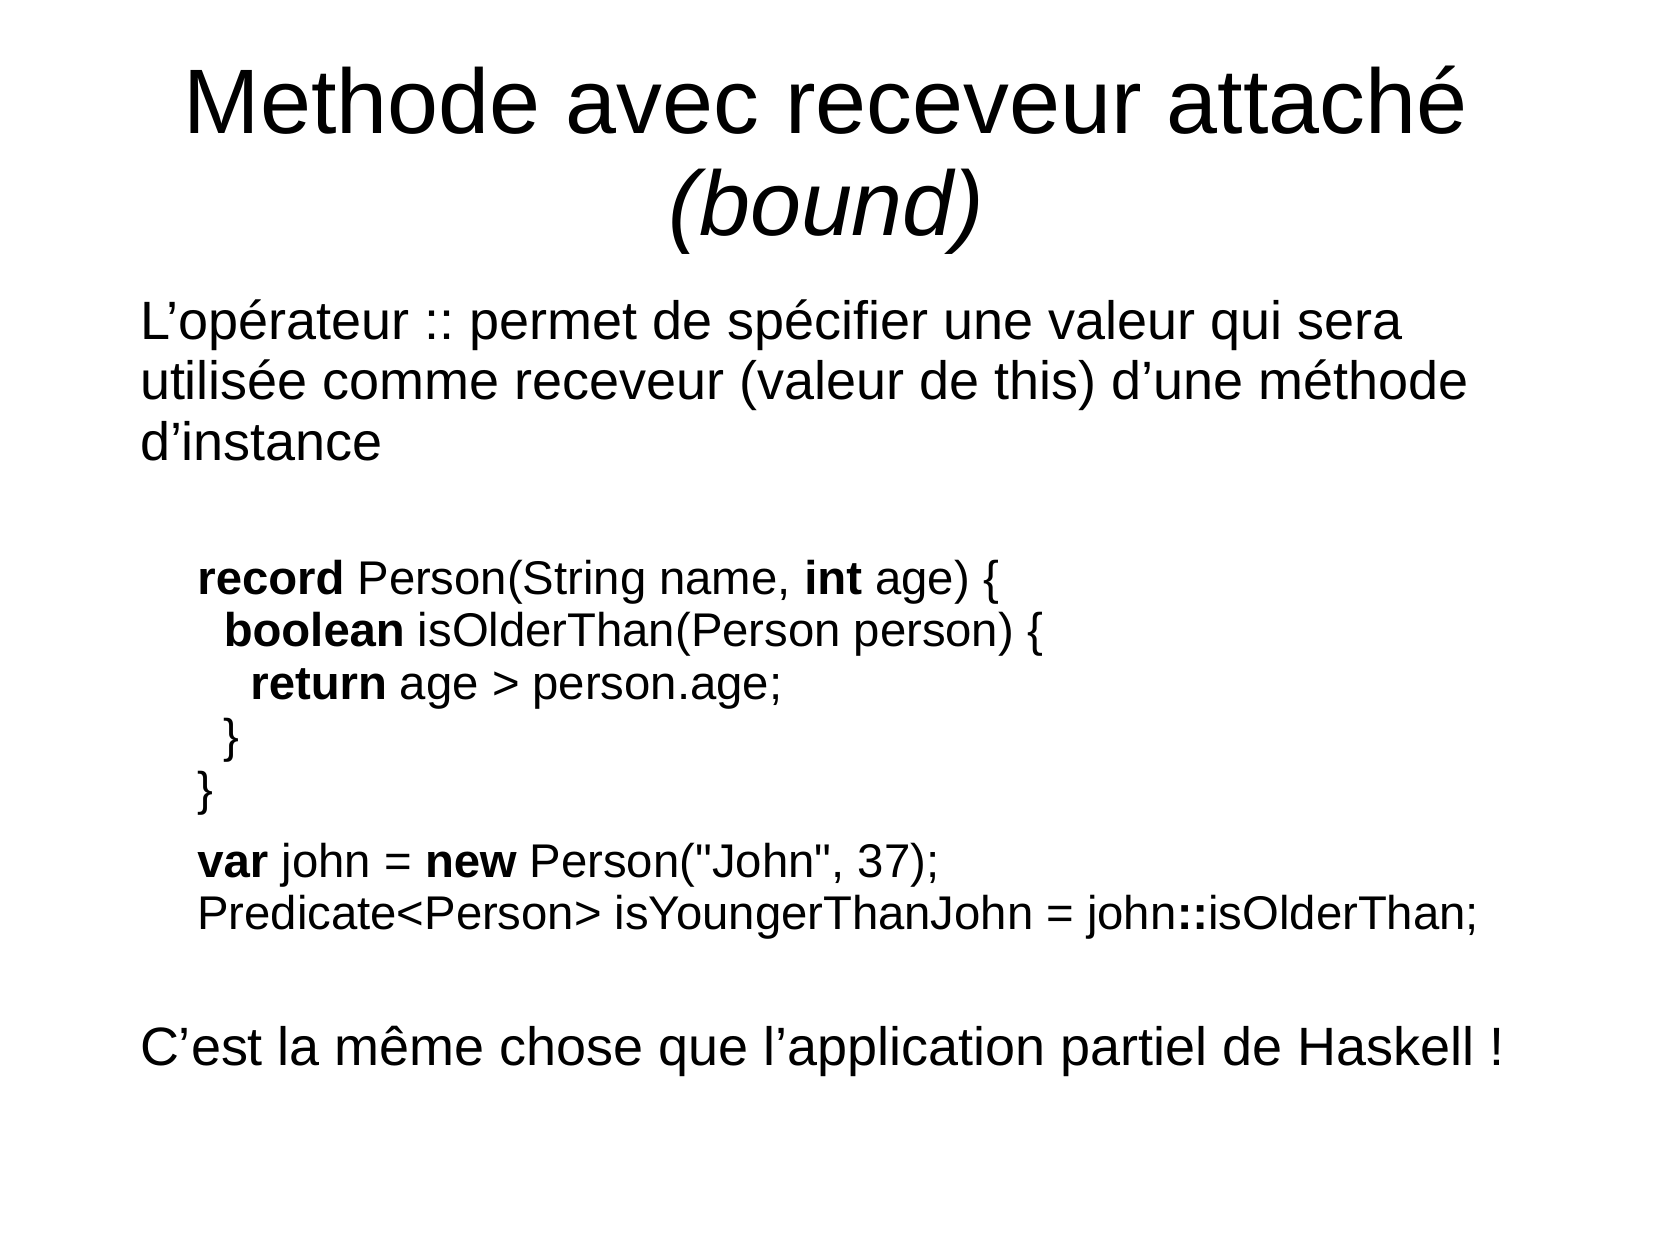

# Methode avec receveur attaché (bound)
L’opérateur :: permet de spécifier une valeur qui sera utilisée comme receveur (valeur de this) d’une méthode d’instance
record Person(String name, int age) {
 boolean isOlderThan(Person person) {
 return age > person.age;
 }
}
var john = new Person("John", 37);
Predicate<Person> isYoungerThanJohn = john::isOlderThan;
C’est la même chose que l’application partiel de Haskell !